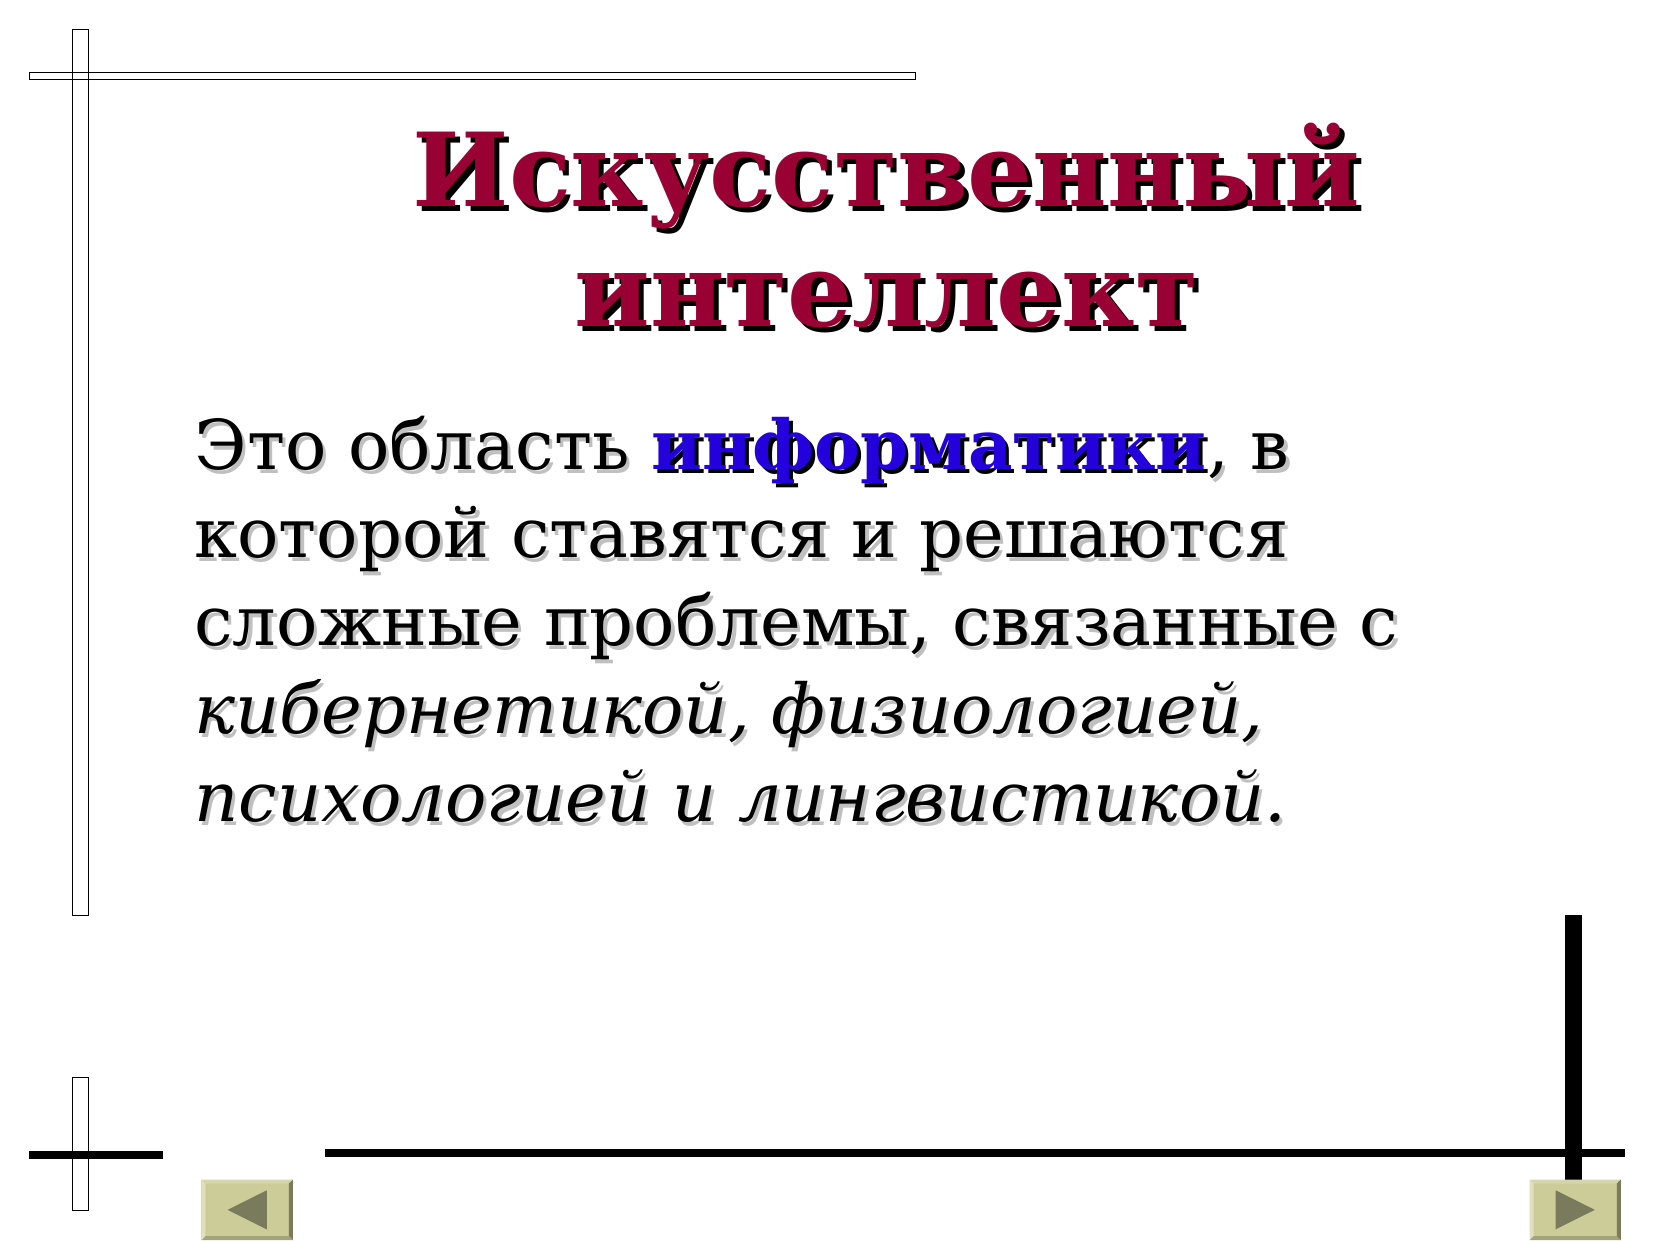

# Искусственный интеллект
	Это область информатики, в которой ставятся и решаются сложные проблемы, связанные с кибернетикой, физиологией, психологией и лингвистикой.